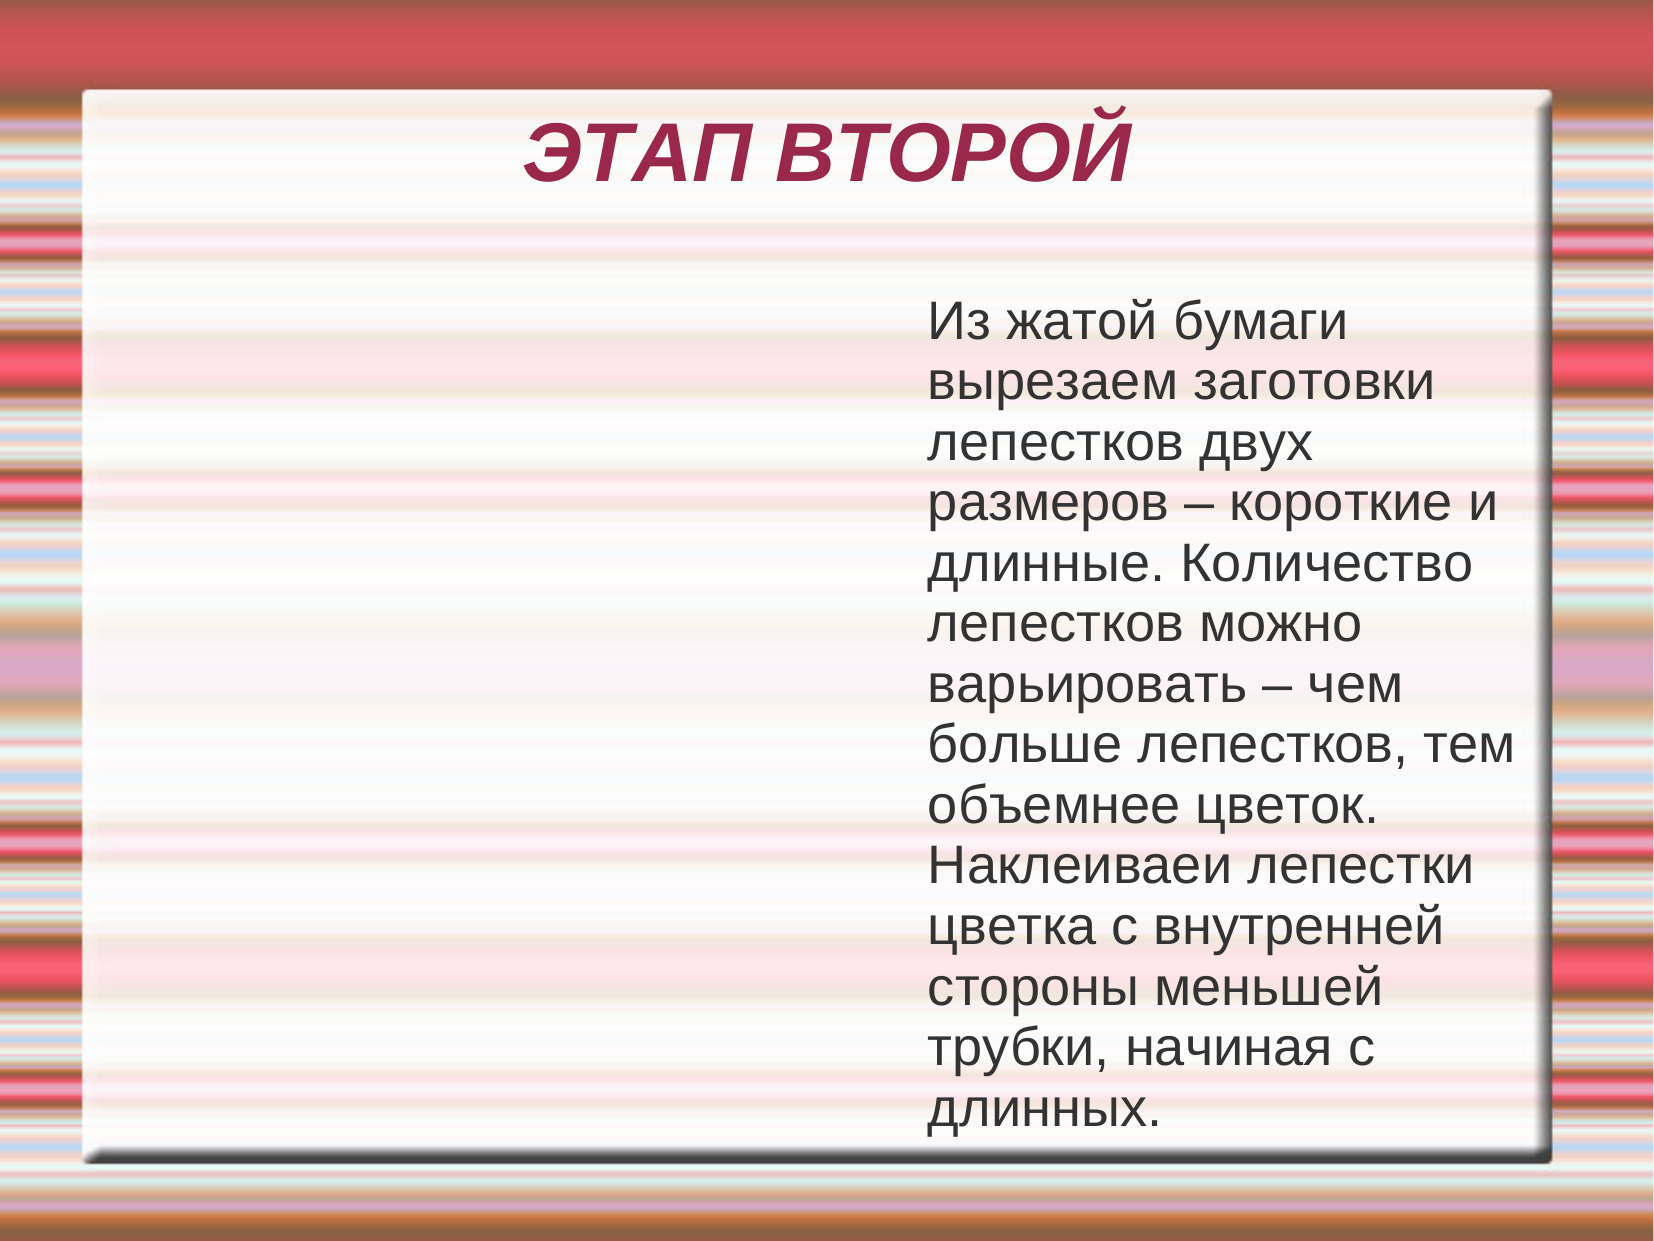

# ЭТАП ВТОРОЙ
Из жатой бумаги вырезаем заготовки лепестков двух размеров – короткие и длинные. Количество лепестков можно варьировать – чем больше лепестков, тем объемнее цветок. Наклеиваеи лепестки цветка с внутренней стороны меньшей трубки, начиная с длинных.